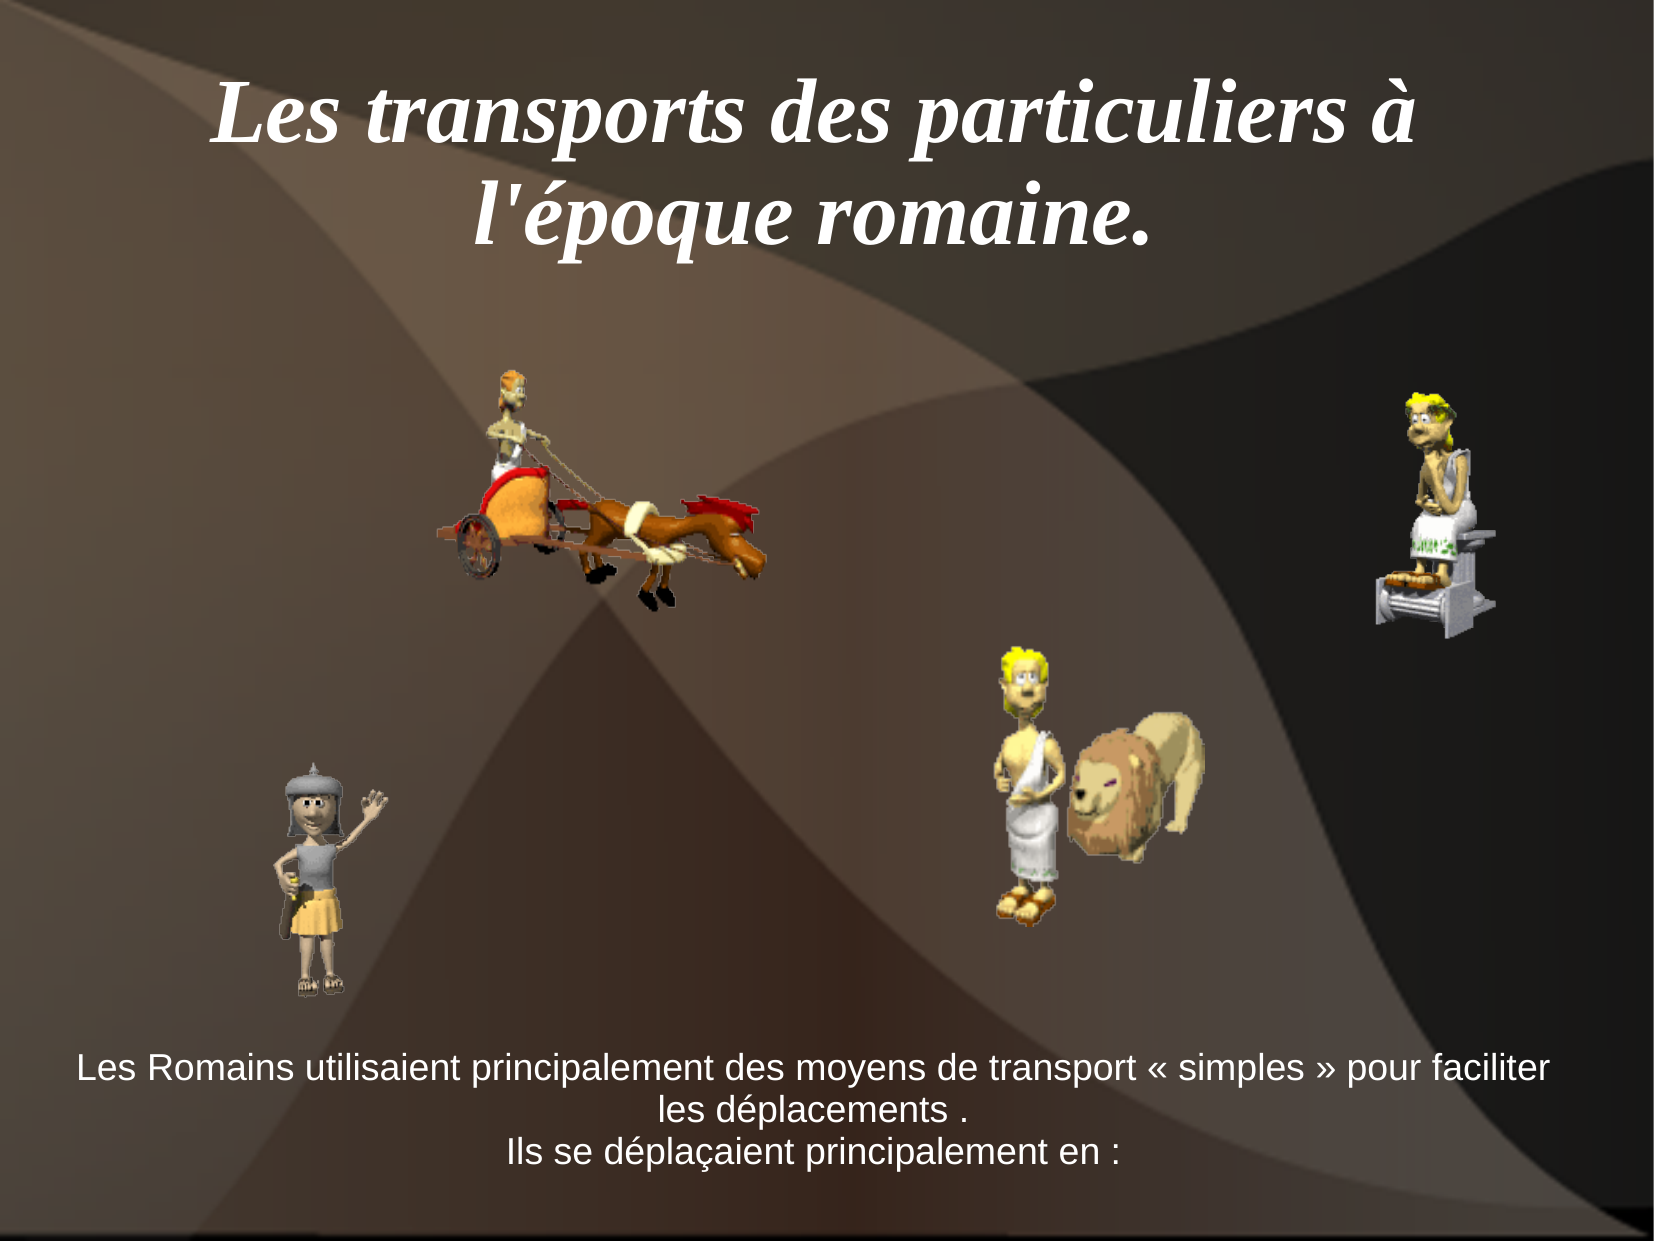

# Les transports des particuliers à l'époque romaine.
Les Romains utilisaient principalement des moyens de transport « simples » pour faciliter les déplacements .
Ils se déplaçaient principalement en :